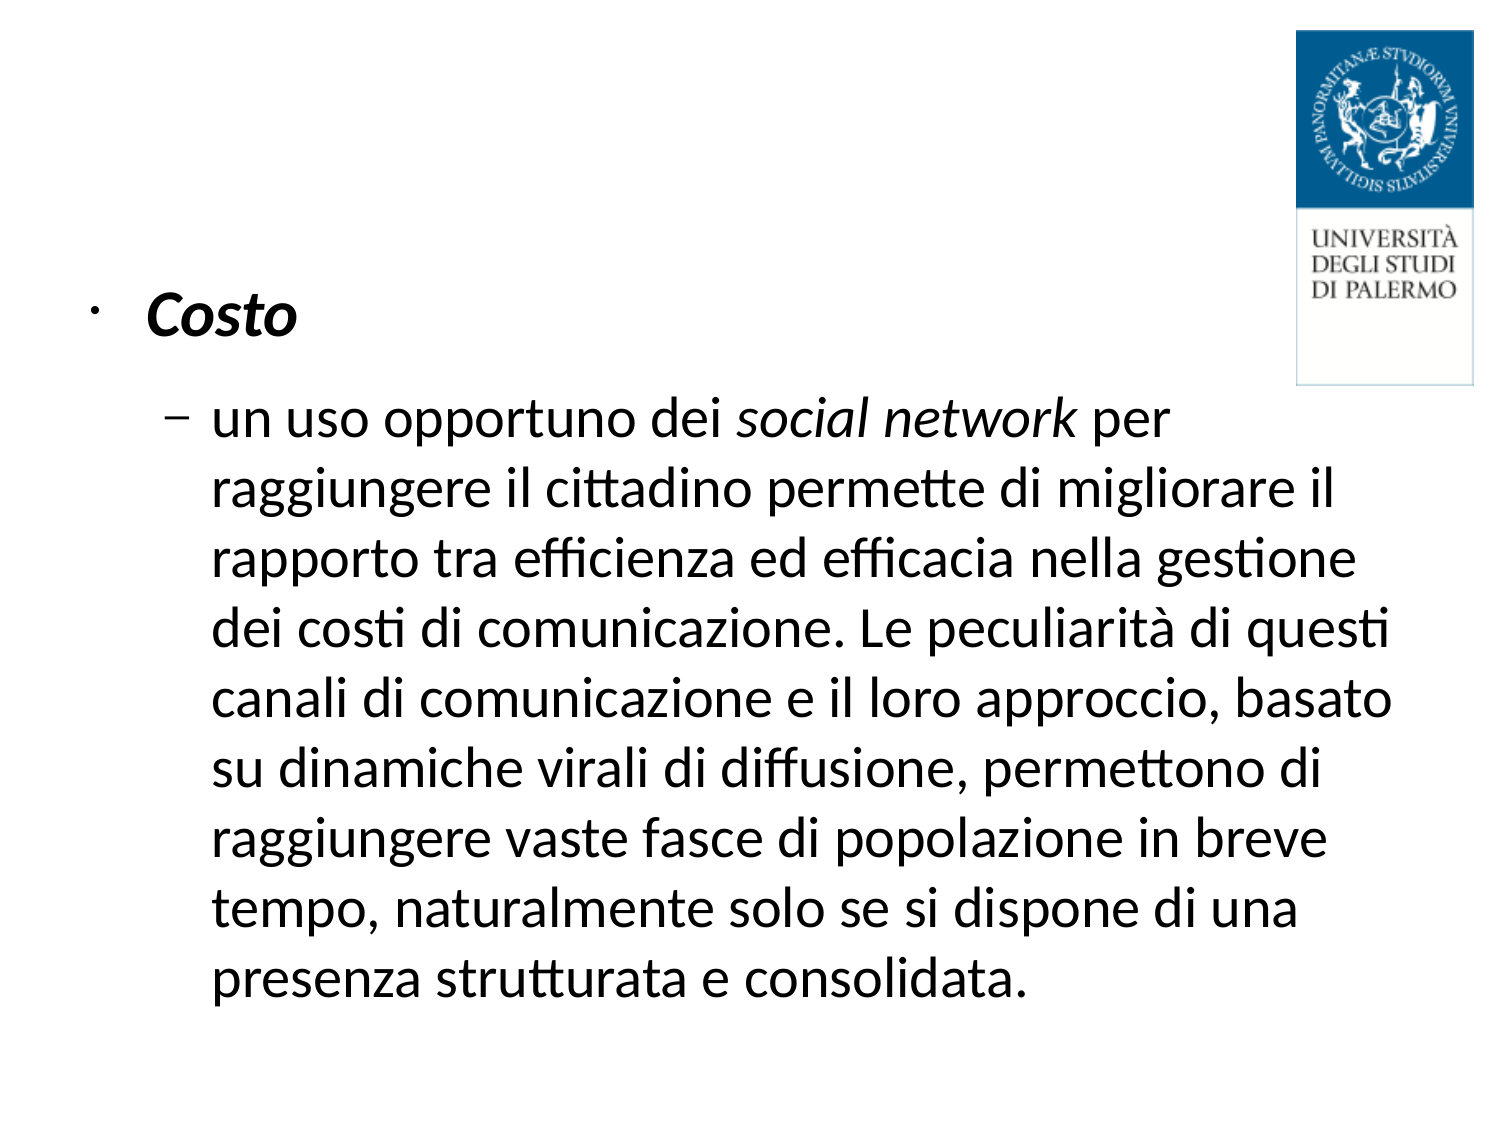

# Costo
un uso opportuno dei social network per raggiungere il cittadino permette di migliorare il rapporto tra efficienza ed efficacia nella gestione dei costi di comunicazione. Le peculiarità di questi canali di comunicazione e il loro approccio, basato su dinamiche virali di diffusione, permettono di raggiungere vaste fasce di popolazione in breve tempo, naturalmente solo se si dispone di una presenza strutturata e consolidata.